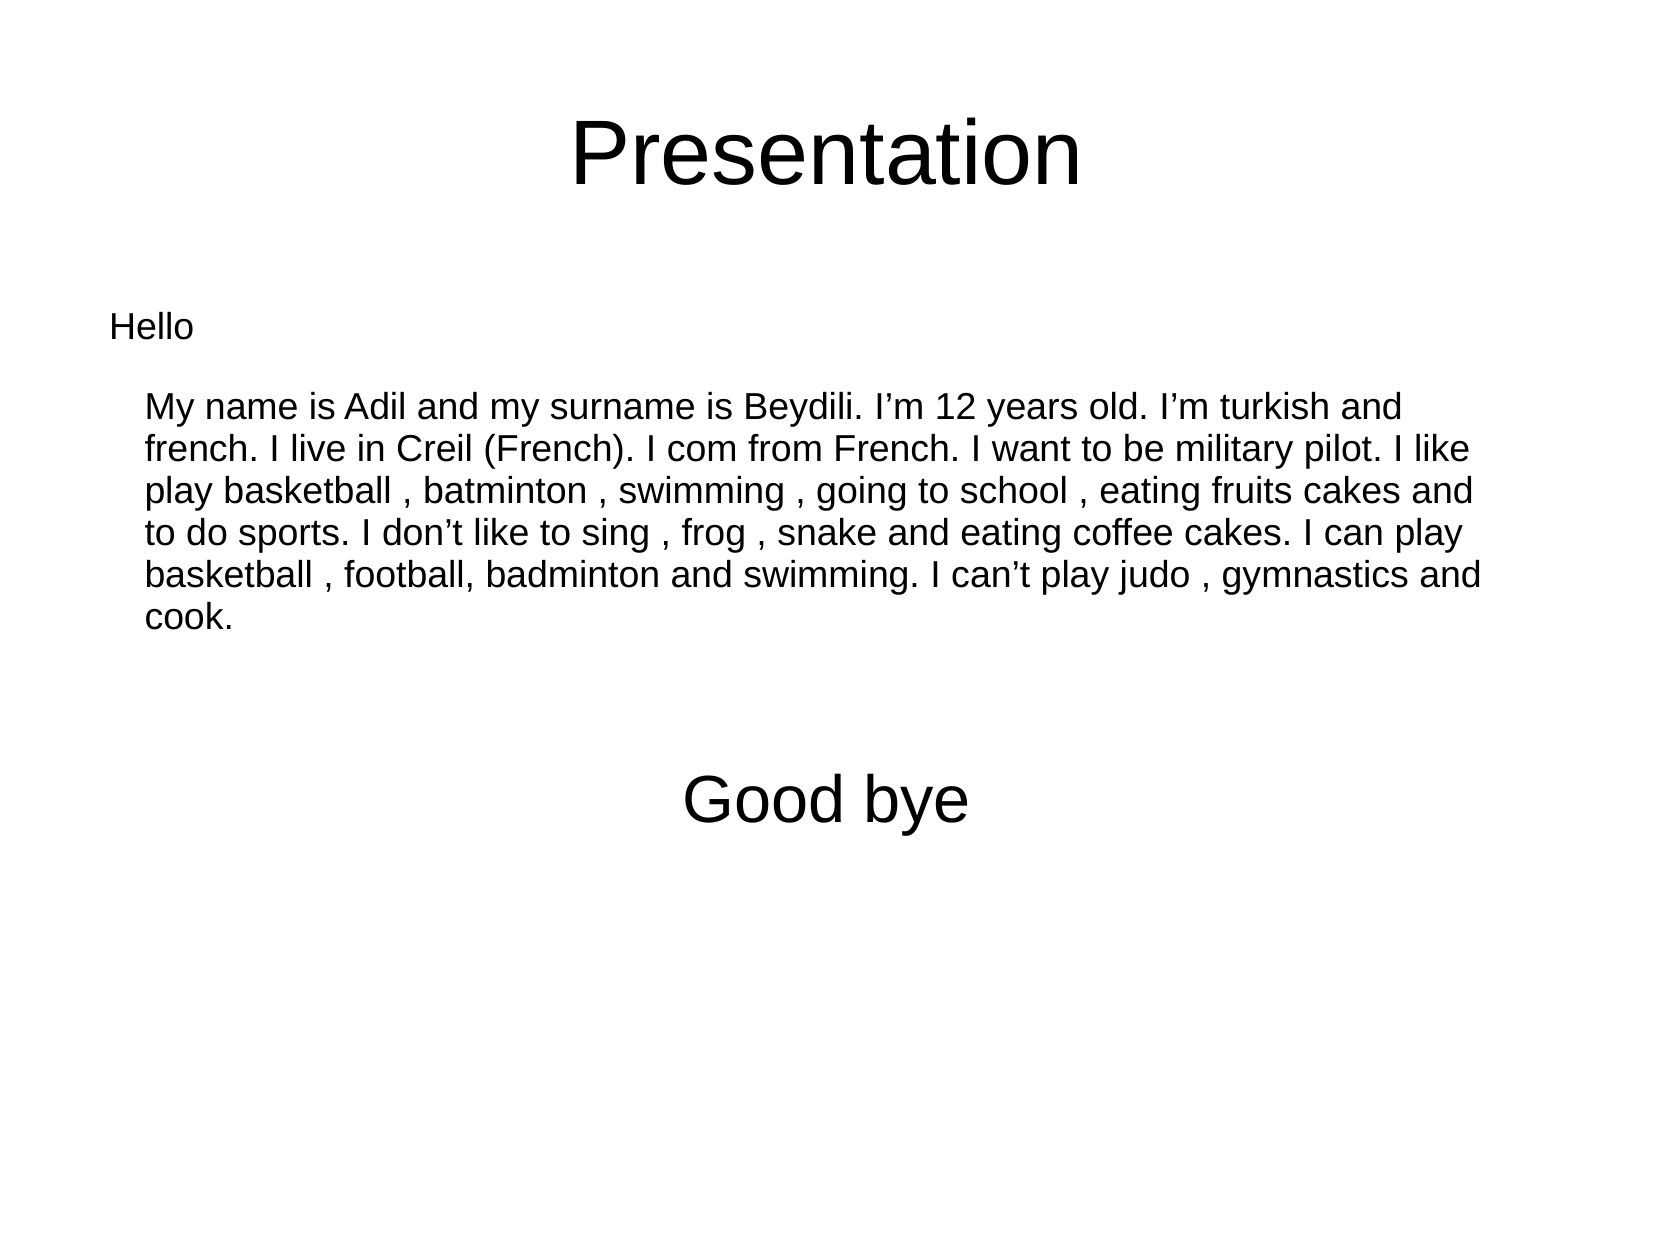

# Presentation
Good bye
Hello
My name is Adil and my surname is Beydili. I’m 12 years old. I’m turkish and french. I live in Creil (French). I com from French. I want to be military pilot. I like play basketball , batminton , swimming , going to school , eating fruits cakes and to do sports. I don’t like to sing , frog , snake and eating coffee cakes. I can play basketball , football, badminton and swimming. I can’t play judo , gymnastics and cook.